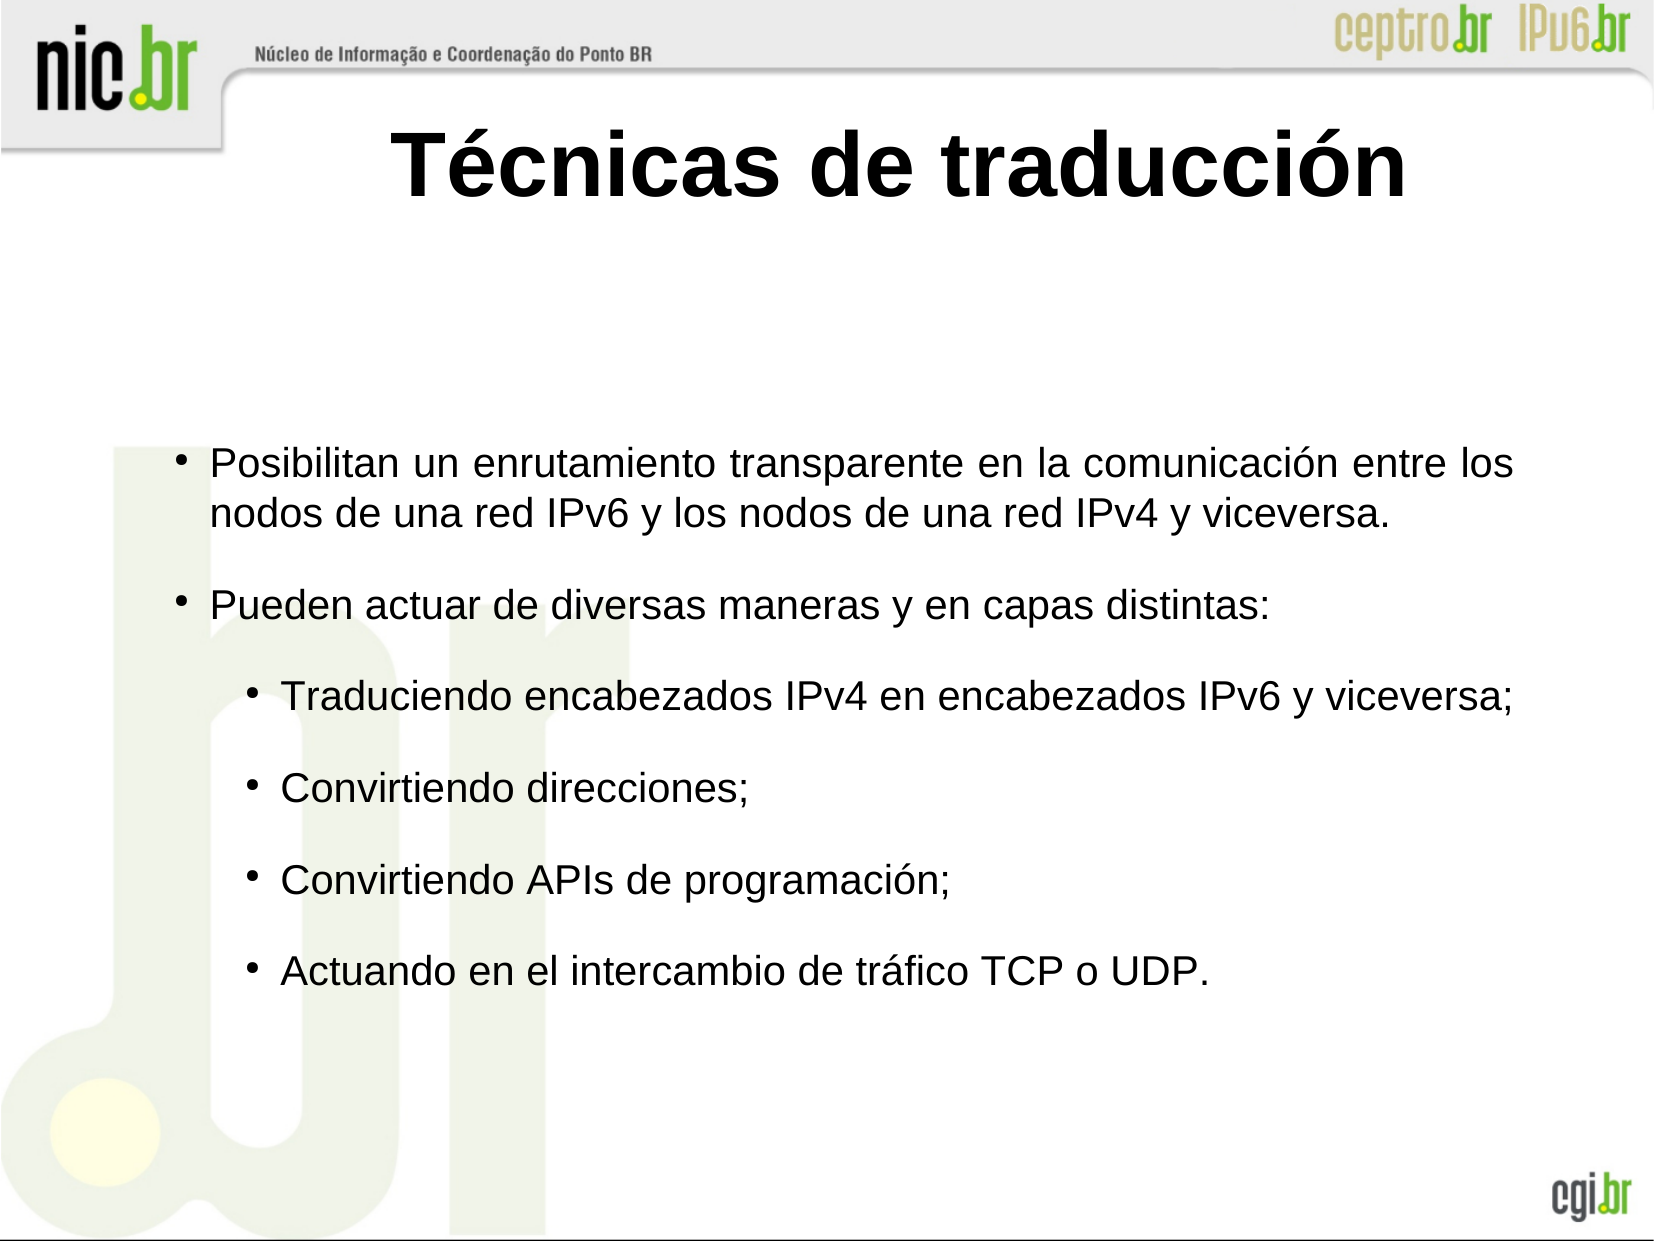

Técnicas de traducción
Posibilitan un enrutamiento transparente en la comunicación entre los nodos de una red IPv6 y los nodos de una red IPv4 y viceversa.
Pueden actuar de diversas maneras y en capas distintas:
Traduciendo encabezados IPv4 en encabezados IPv6 y viceversa;
Convirtiendo direcciones;
Convirtiendo APIs de programación;
Actuando en el intercambio de tráfico TCP o UDP.